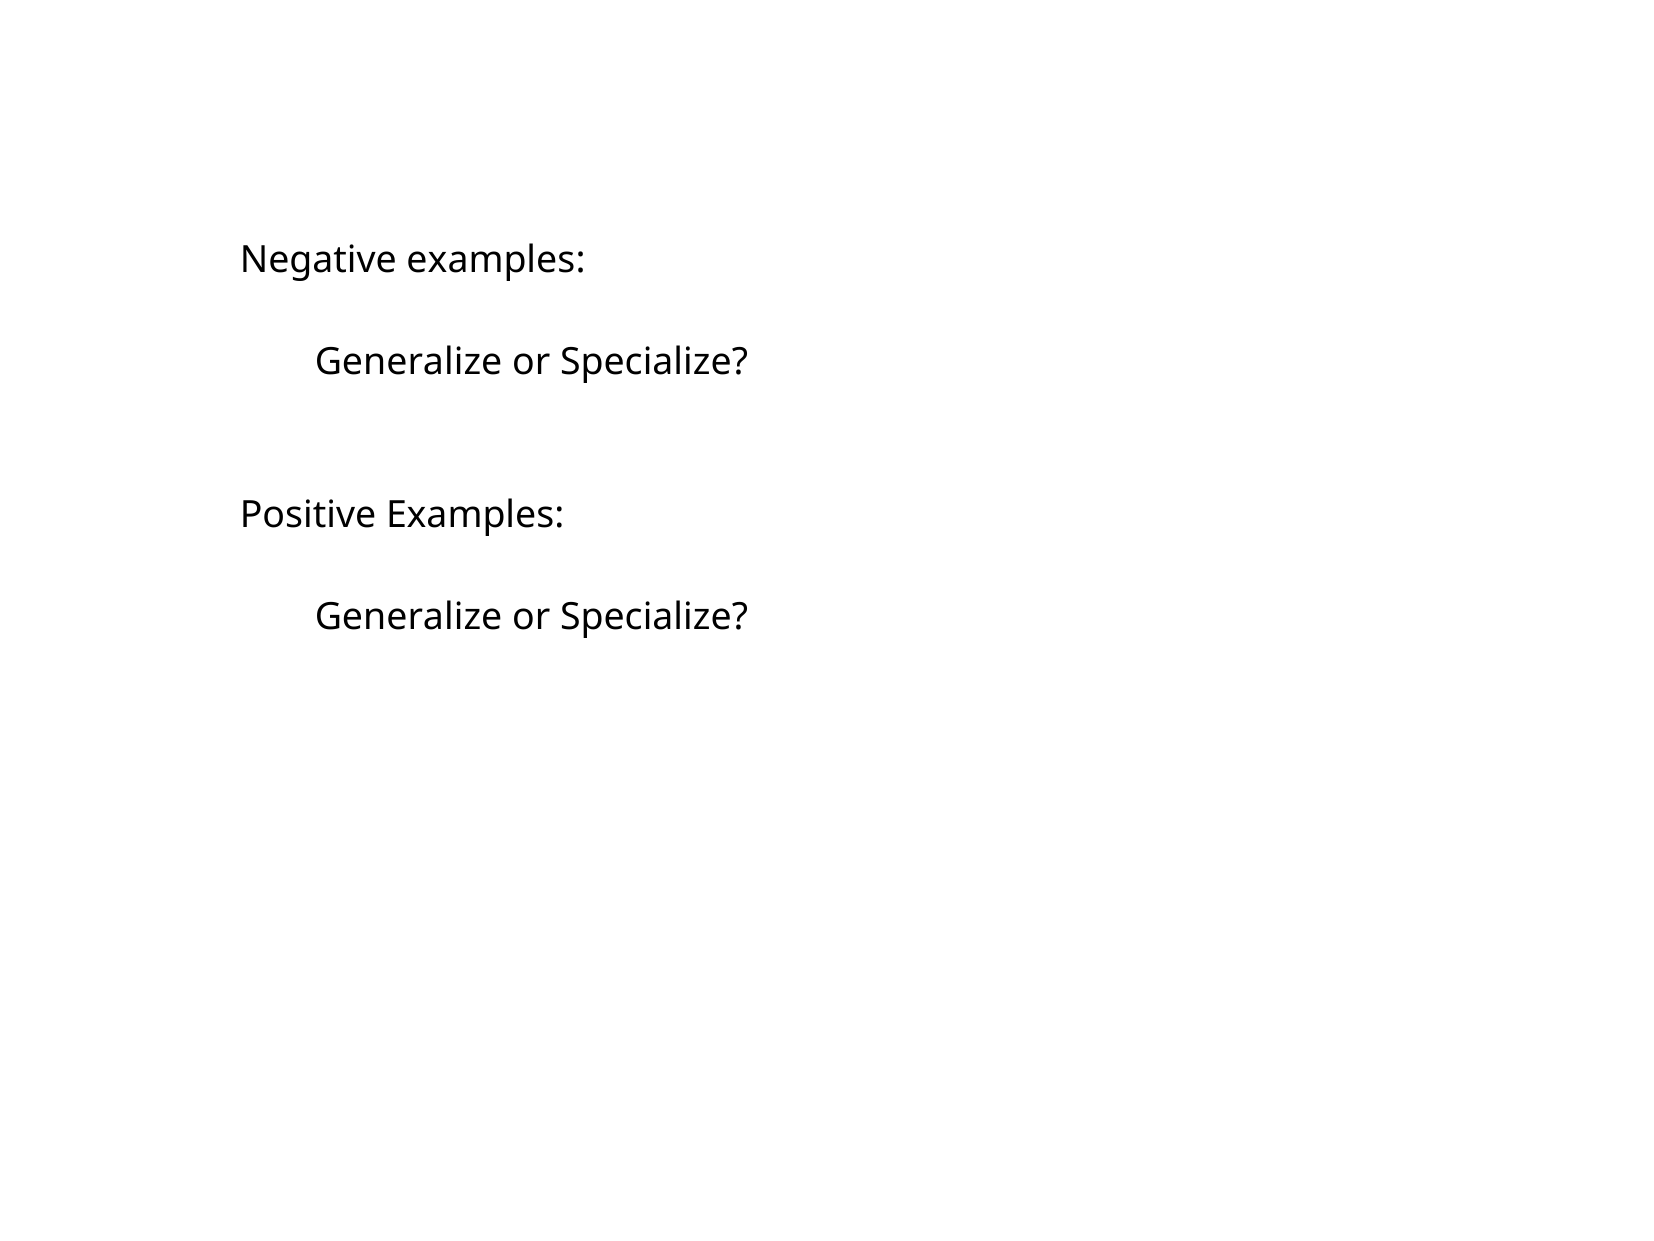

Negative examples:
	Generalize or Specialize?
Positive Examples:
	Generalize or Specialize?